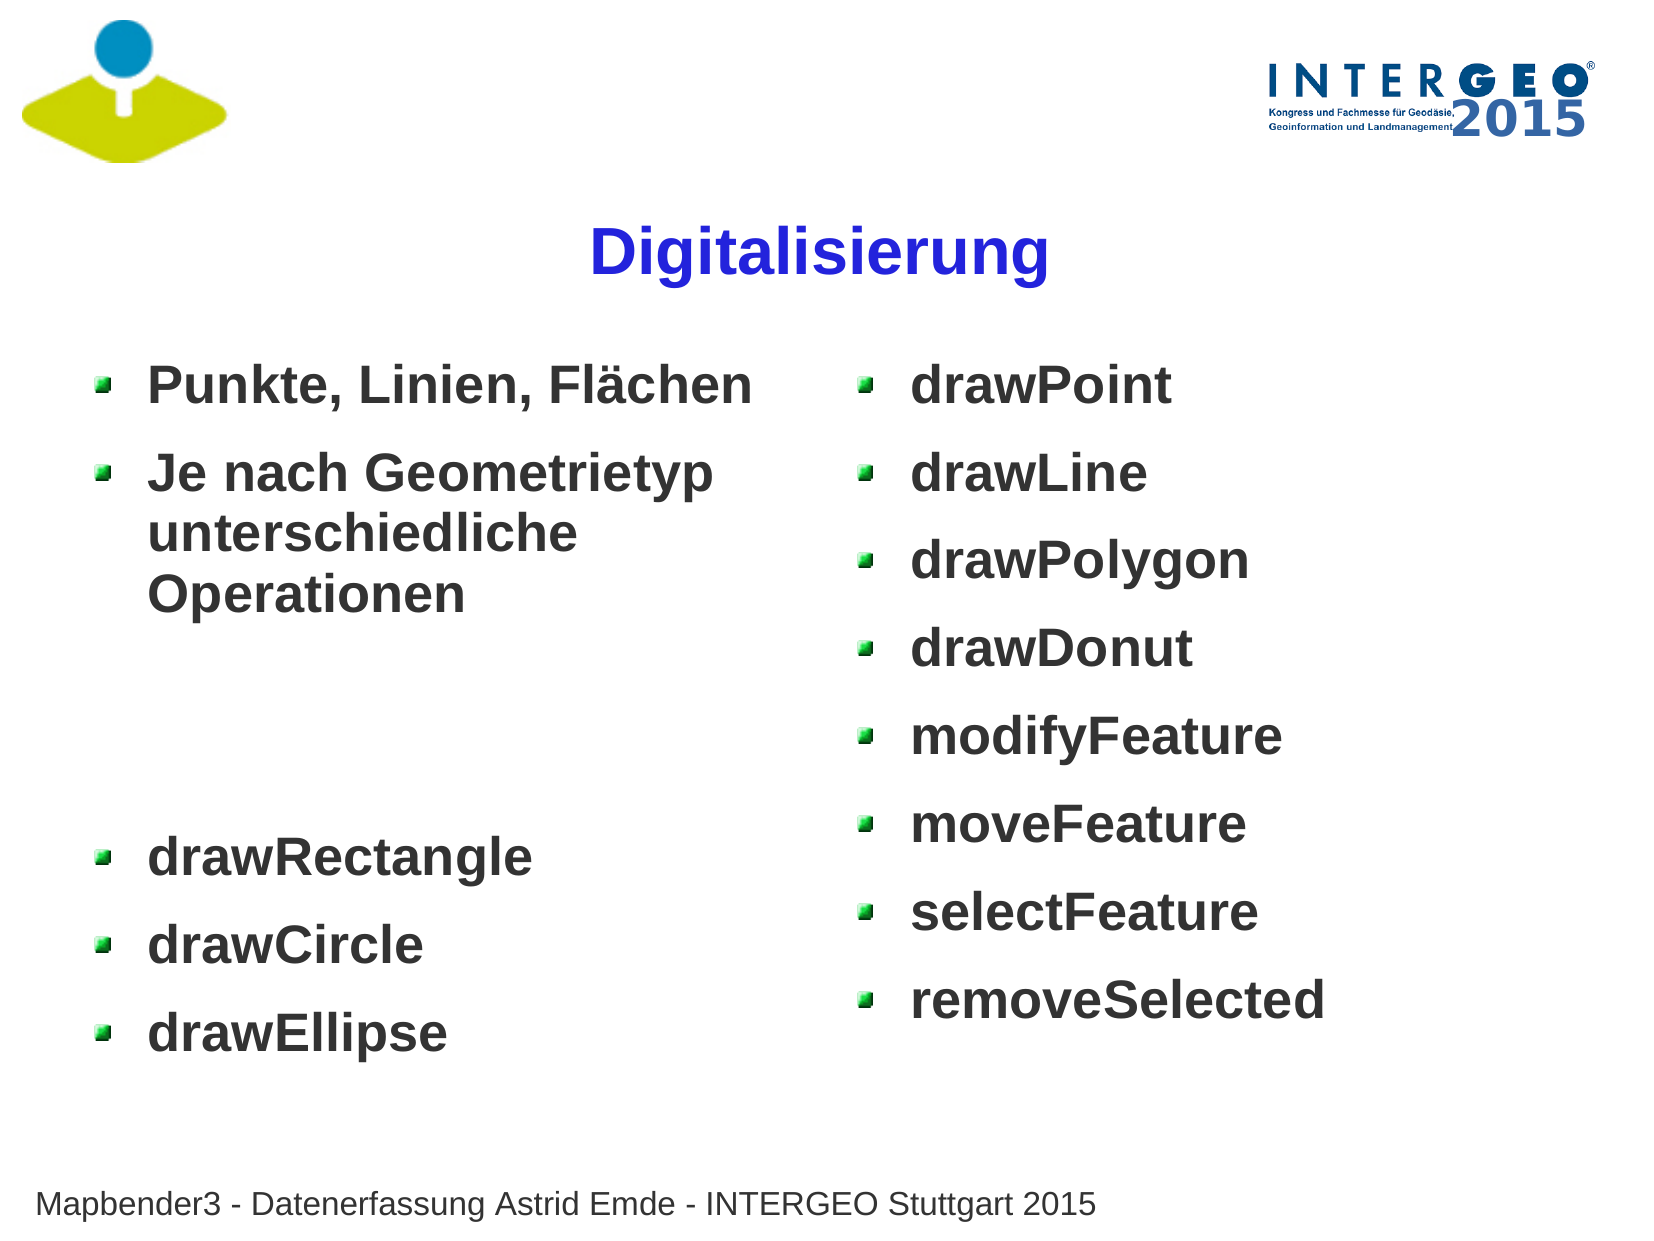

# Digitalisierung
Punkte, Linien, Flächen
Je nach Geometrietyp unterschiedliche Operationen
drawRectangle
drawCircle
drawEllipse
drawPoint
drawLine
drawPolygon
drawDonut
modifyFeature
moveFeature
selectFeature
removeSelected